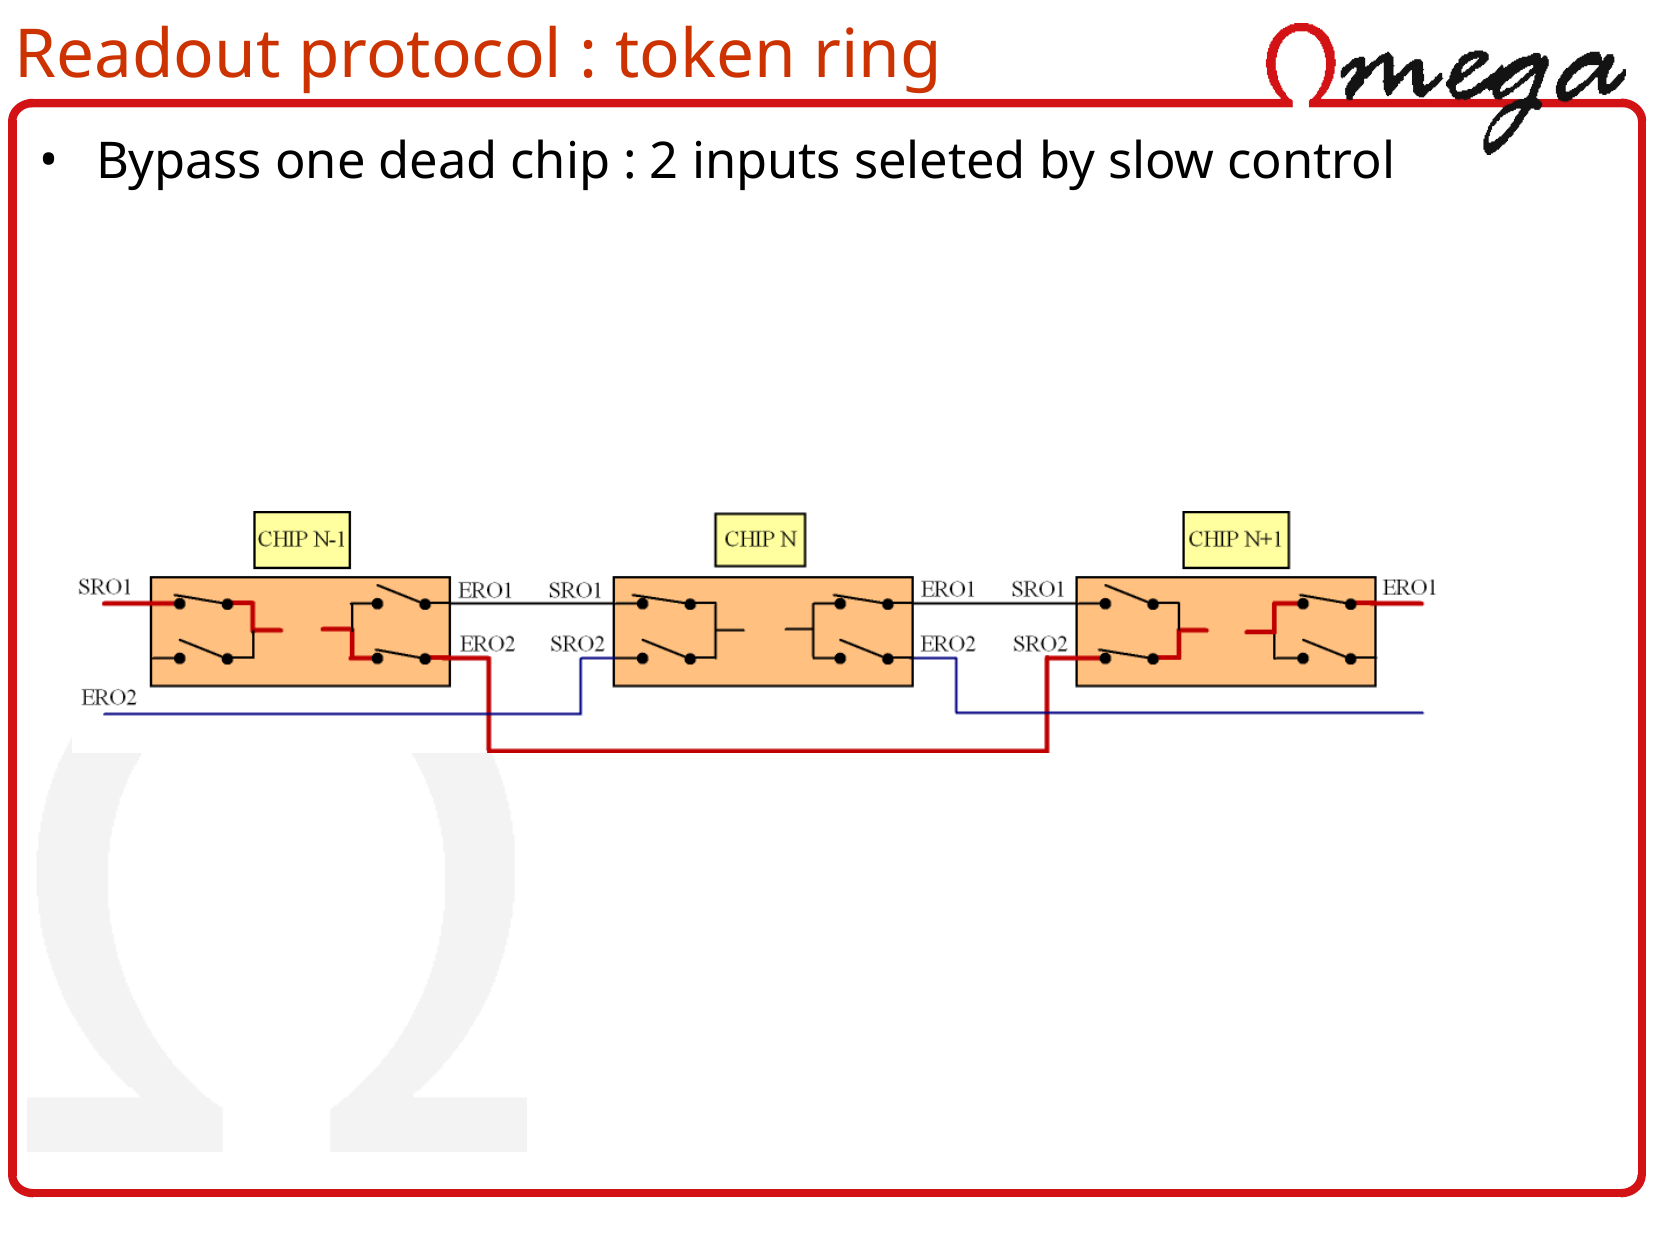

# Readout protocol : token ring
Bypass one dead chip : 2 inputs seleted by slow control